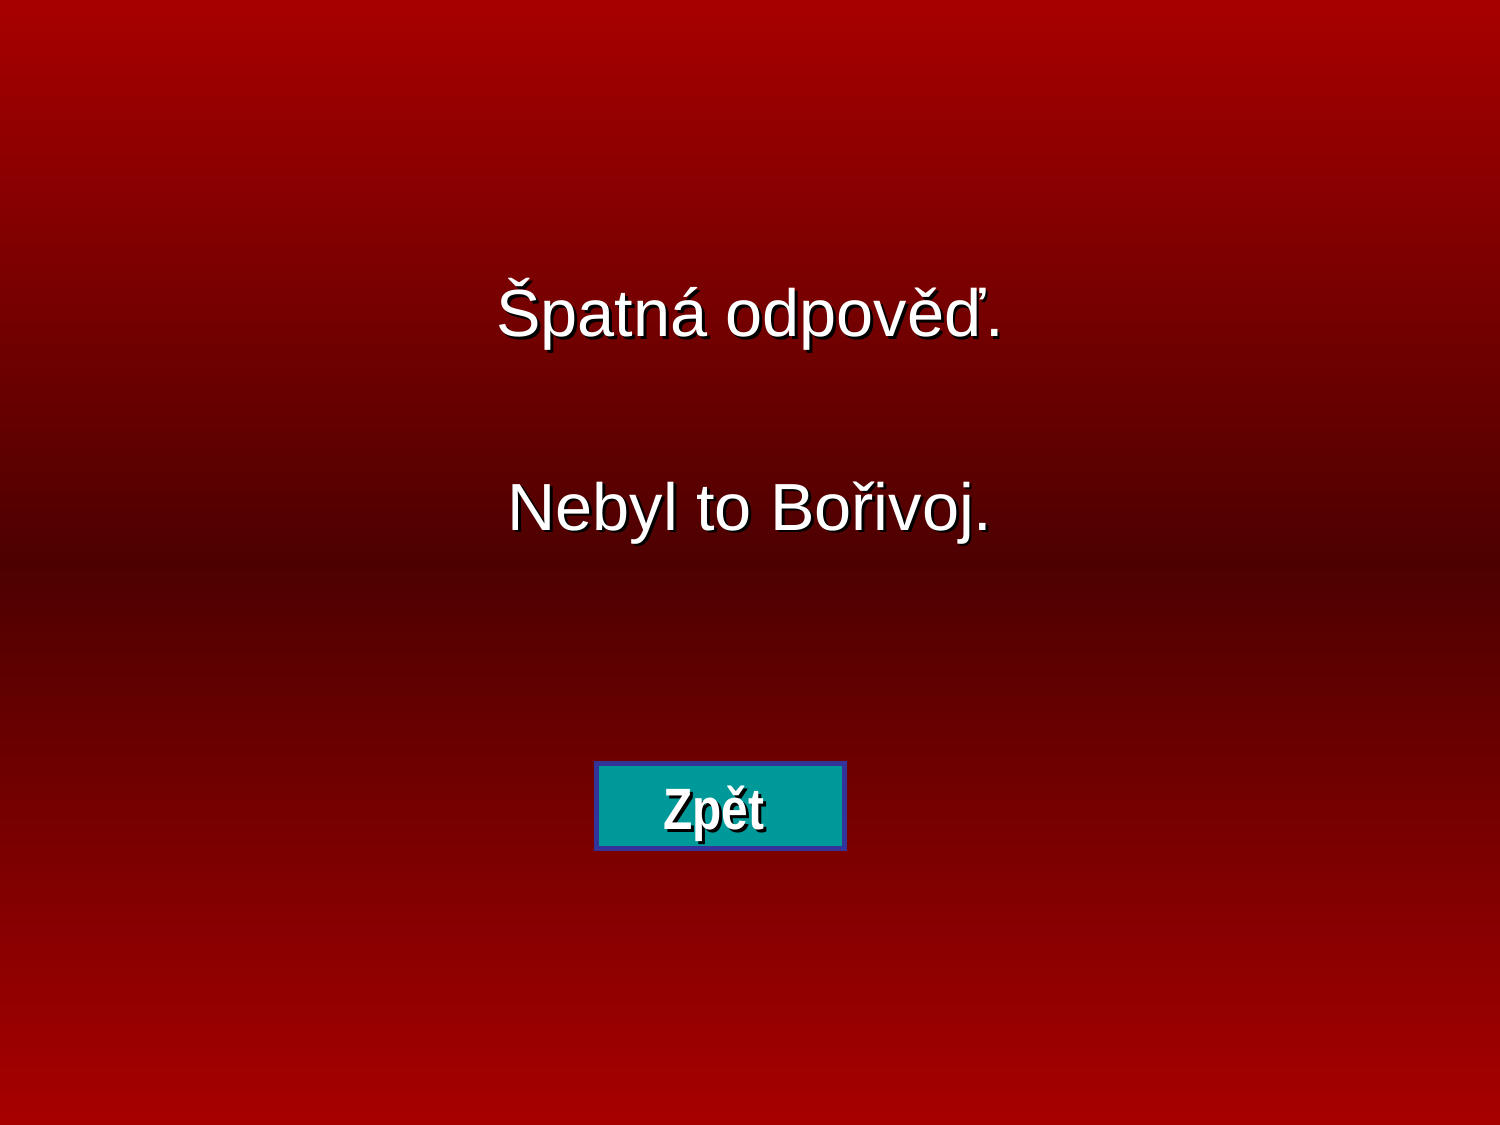

#
Špatná odpověď.
Nebyl to Bořivoj.
Zpět